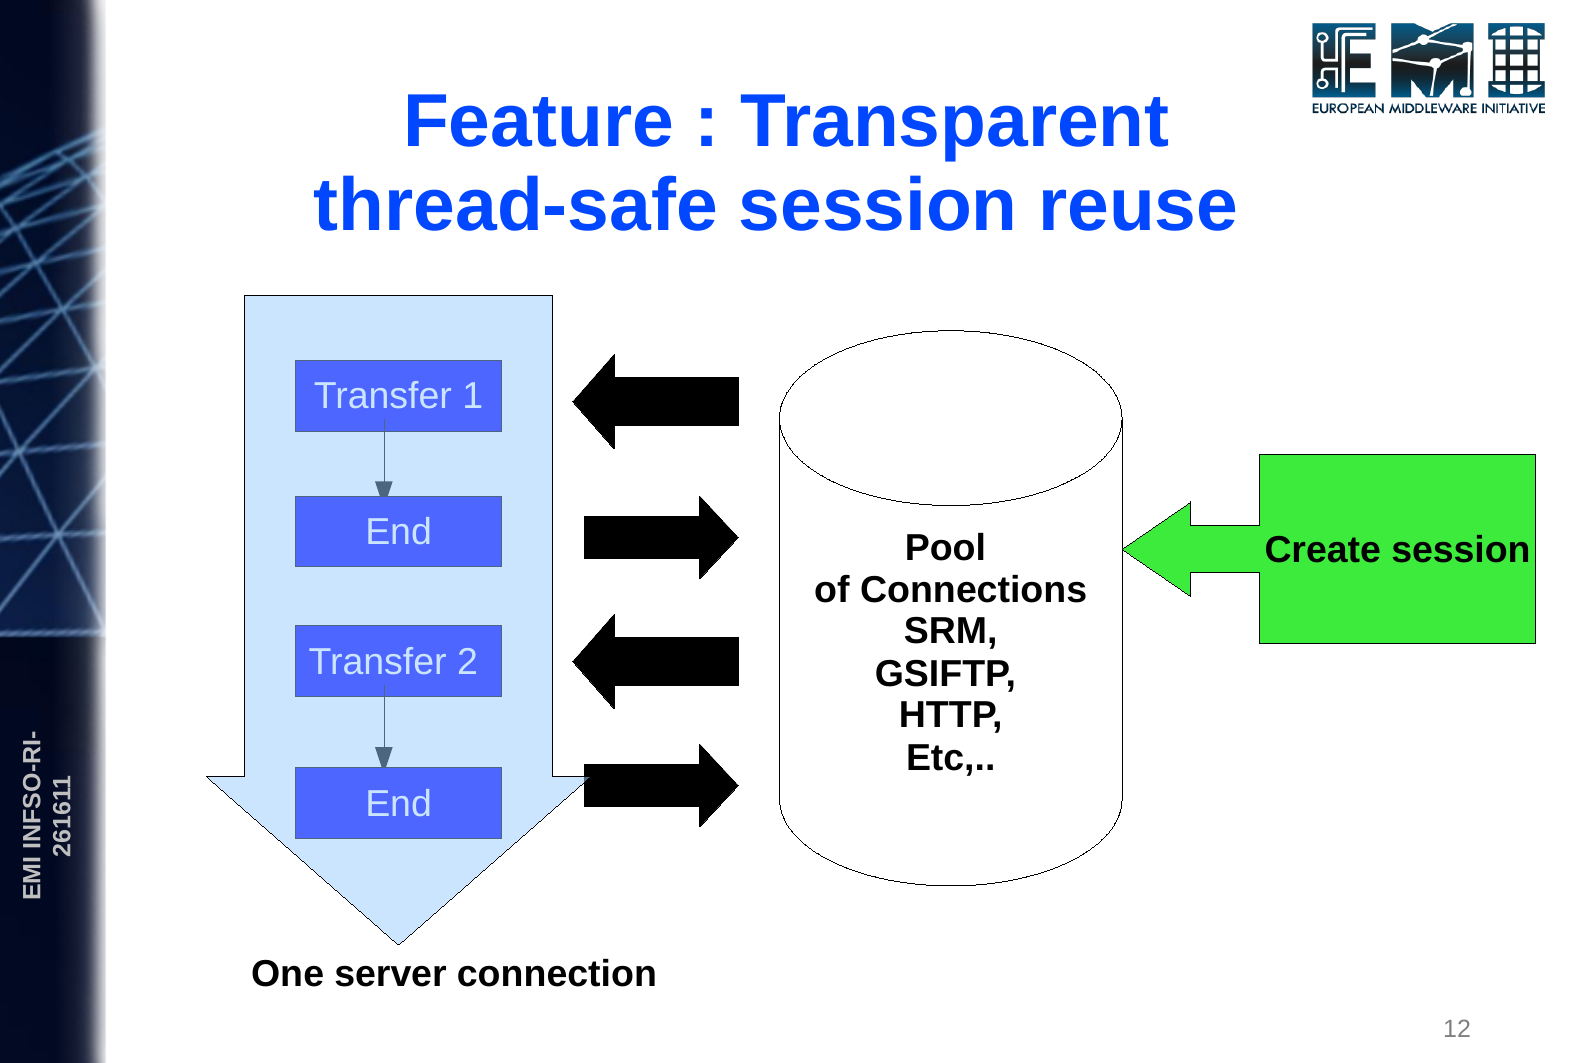

Feature : Transparent
thread-safe session reuse
Pool
of Connections
 SRM,
GSIFTP,
HTTP,
Etc,..
Transfer 1
Create session
End
Transfer 2
End
One server connection
12